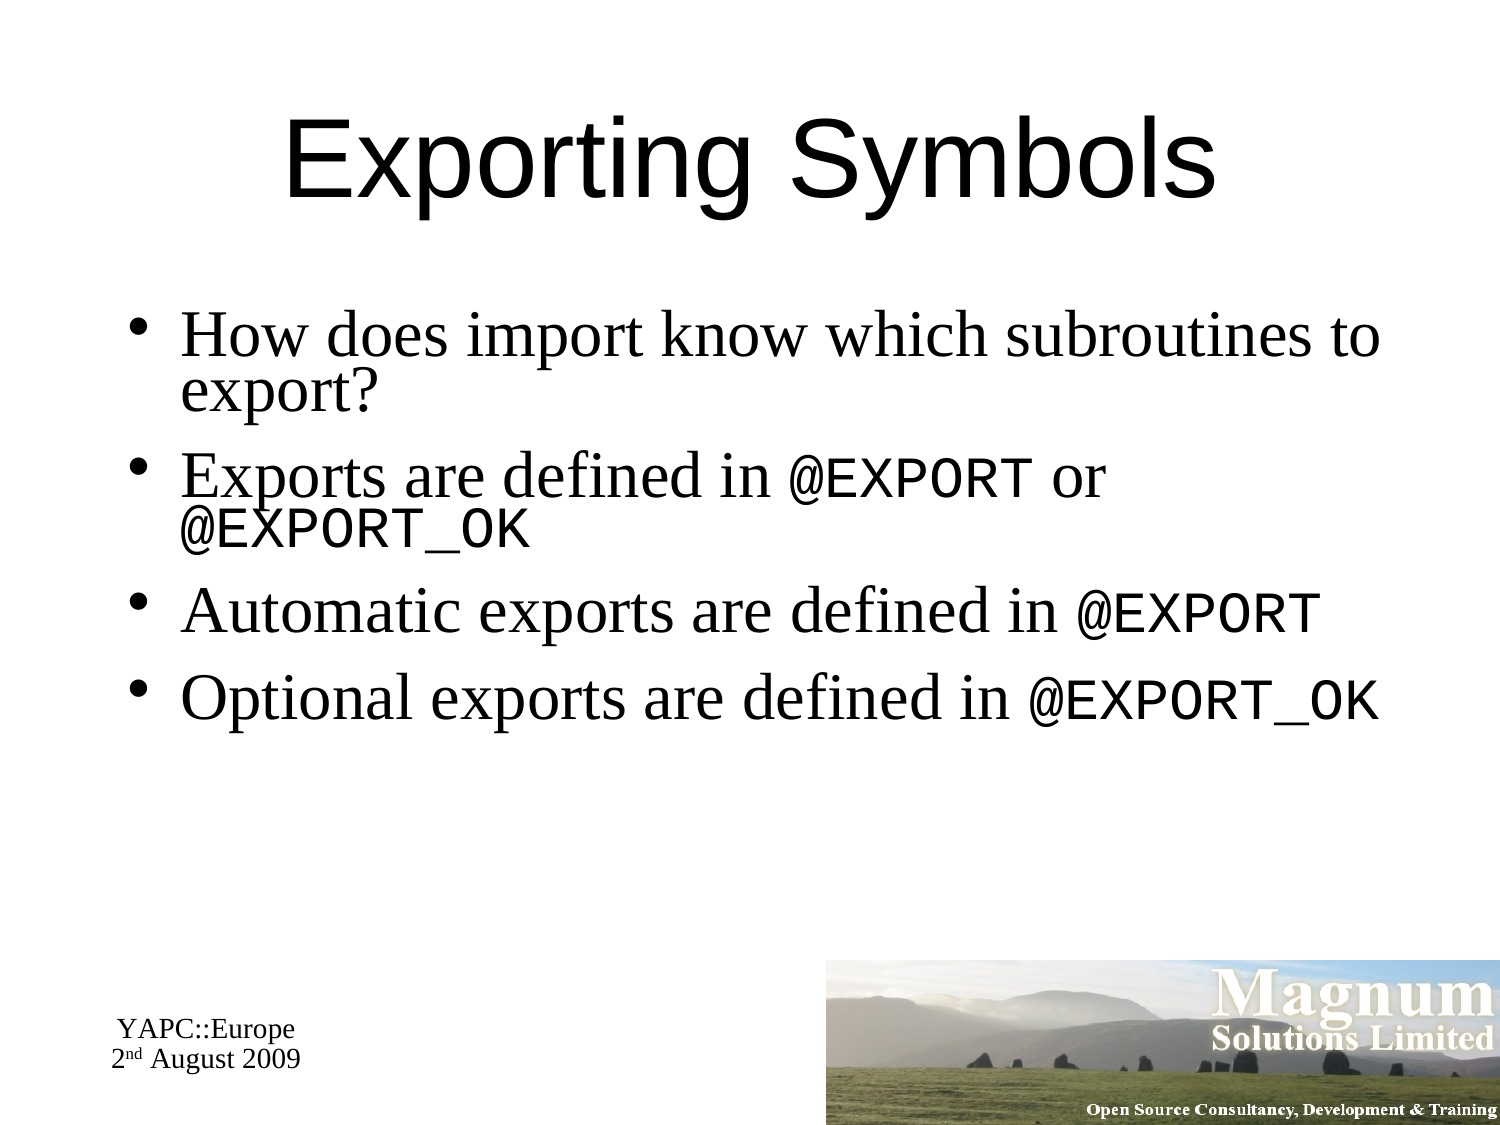

# Exporting Symbols
How does import know which subroutines to export?
Exports are defined in @EXPORT or @EXPORT_OK
Automatic exports are defined in @EXPORT
Optional exports are defined in @EXPORT_OK
64